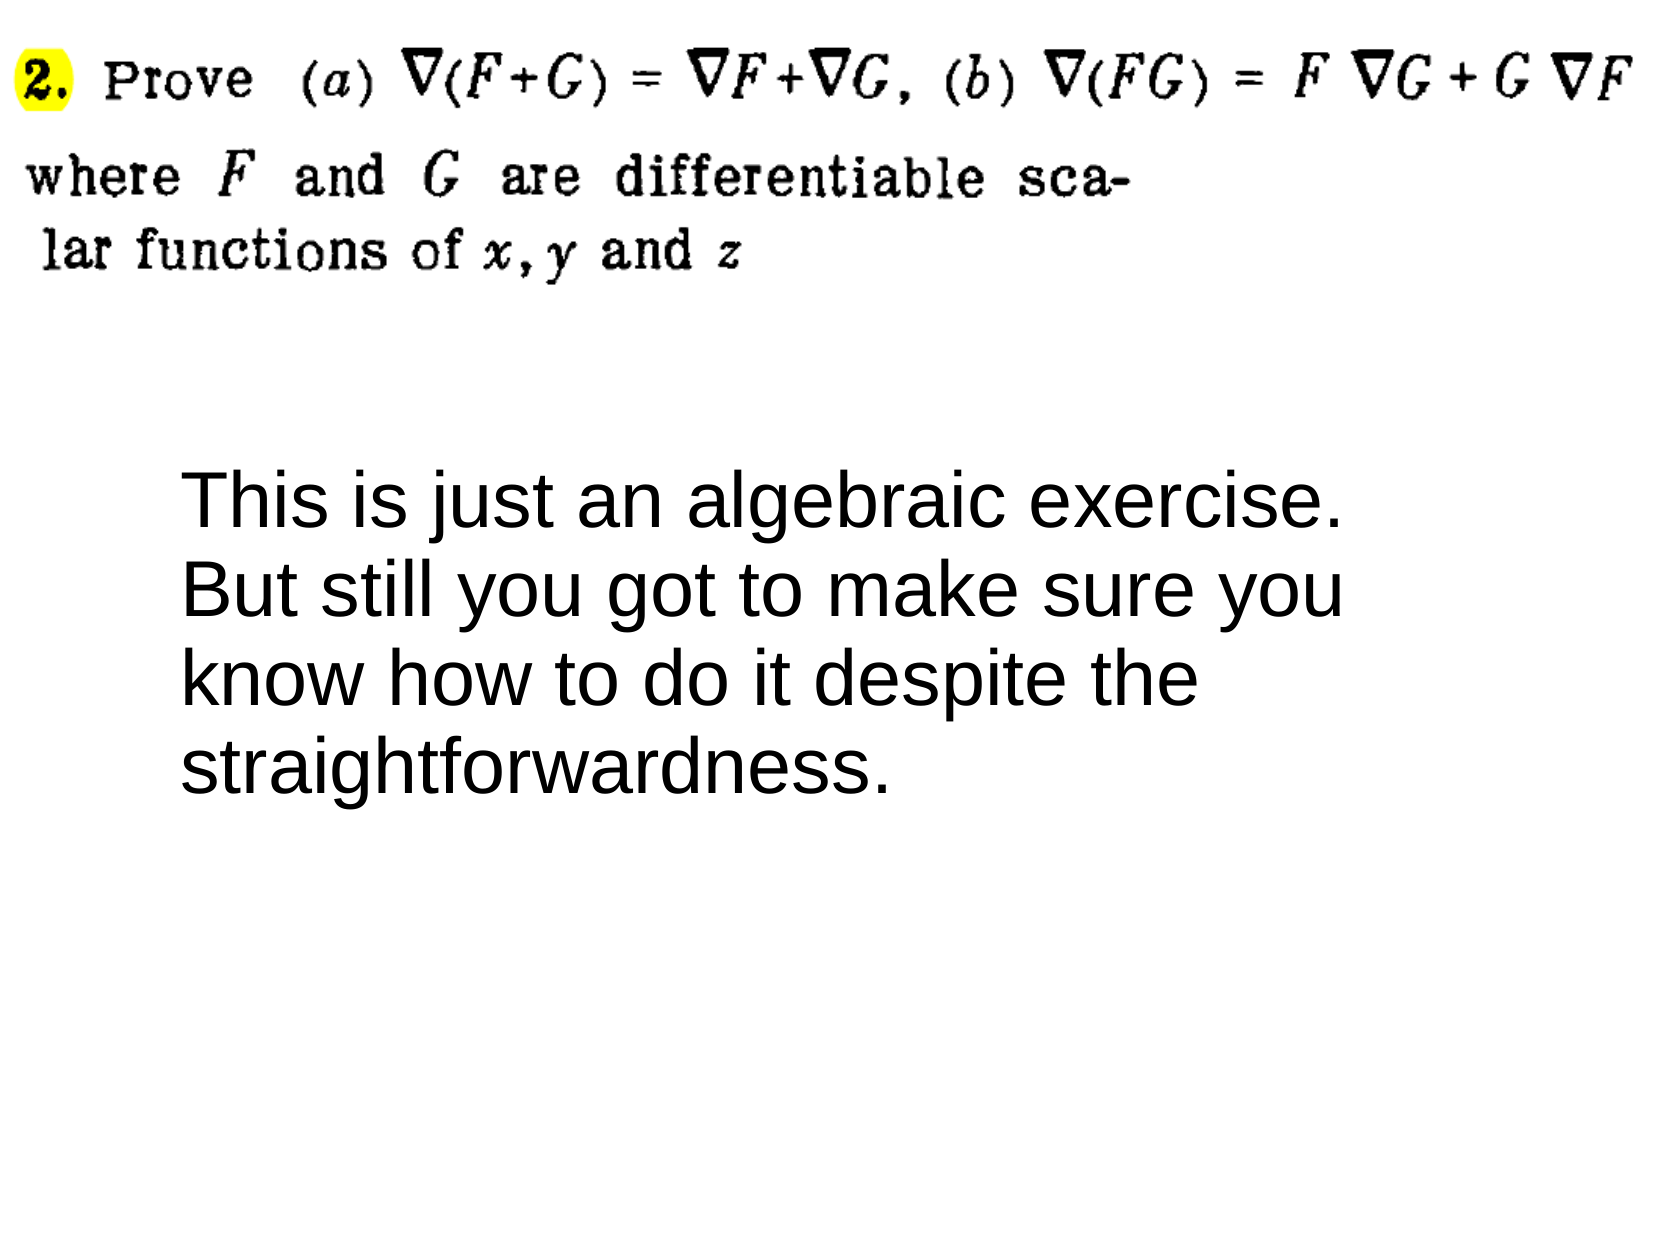

This is just an algebraic exercise.
But still you got to make sure you know how to do it despite the straightforwardness.